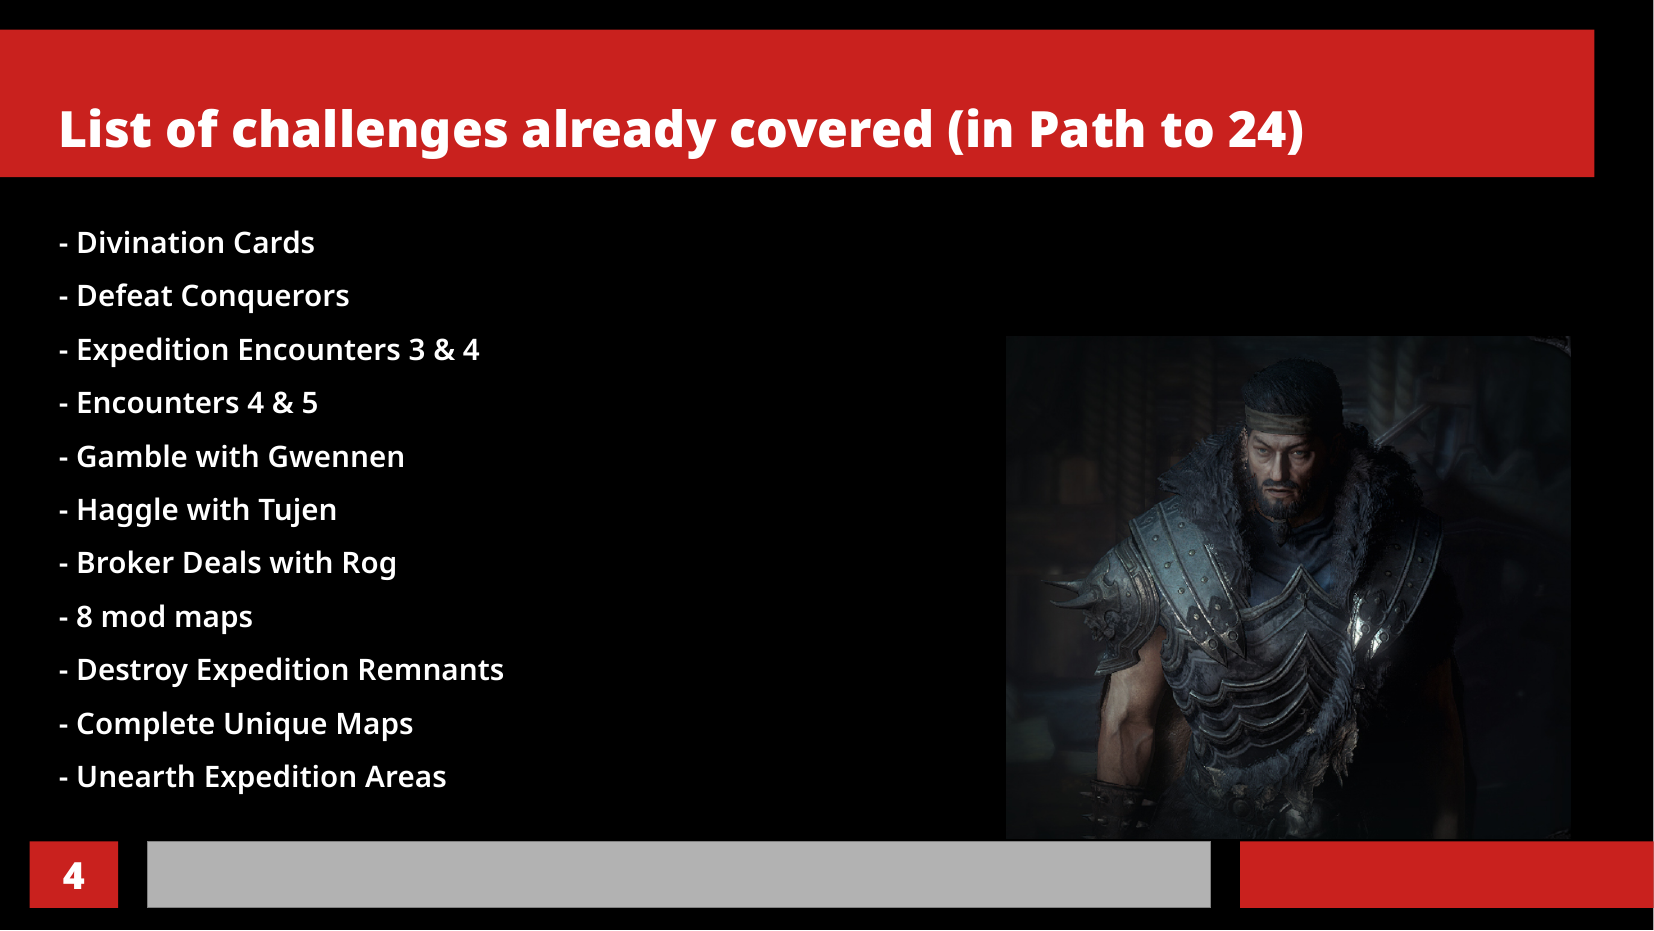

# List of challenges already covered (in Path to 24)
- Divination Cards
- Defeat Conquerors
- Expedition Encounters 3 & 4
- Encounters 4 & 5
- Gamble with Gwennen
- Haggle with Tujen
- Broker Deals with Rog
- 8 mod maps
- Destroy Expedition Remnants
- Complete Unique Maps
- Unearth Expedition Areas
4